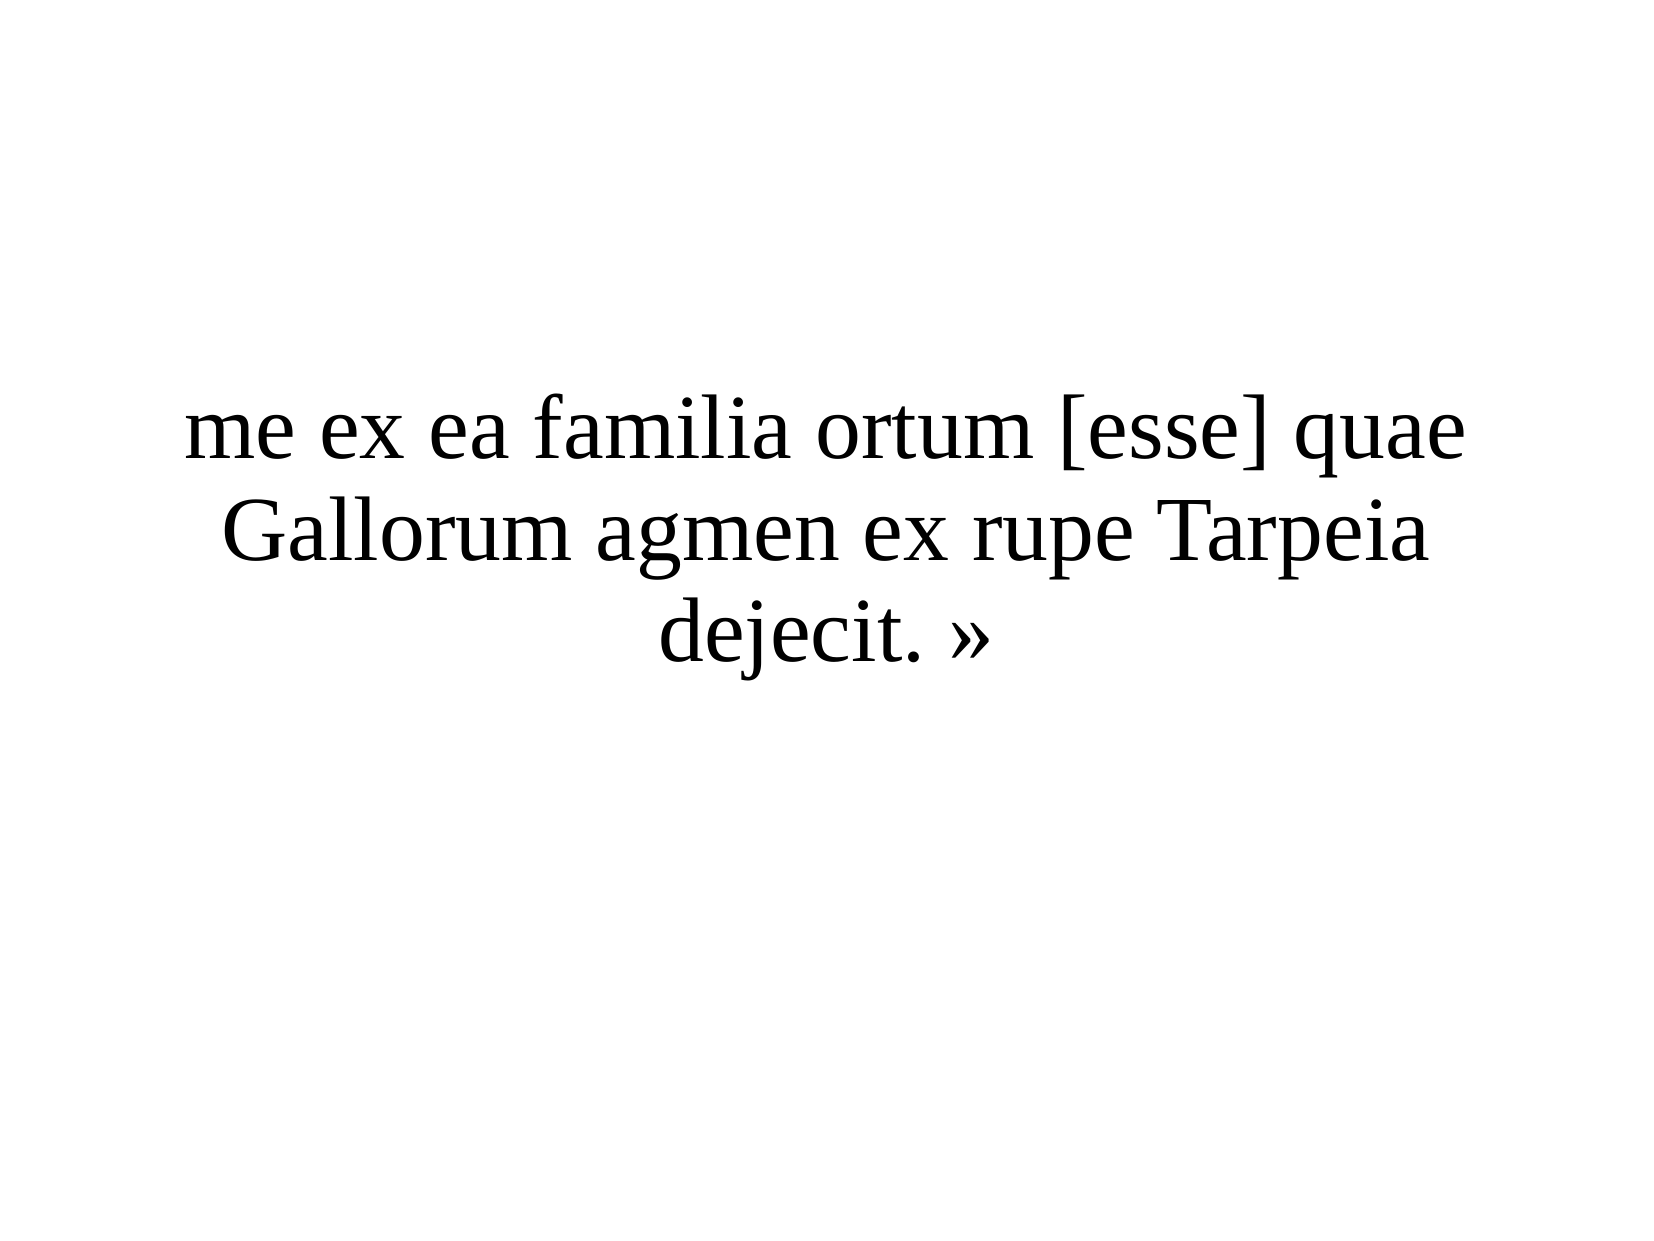

# me ex ea familia ortum [esse] quae Gallorum agmen ex rupe Tarpeia dejecit. »